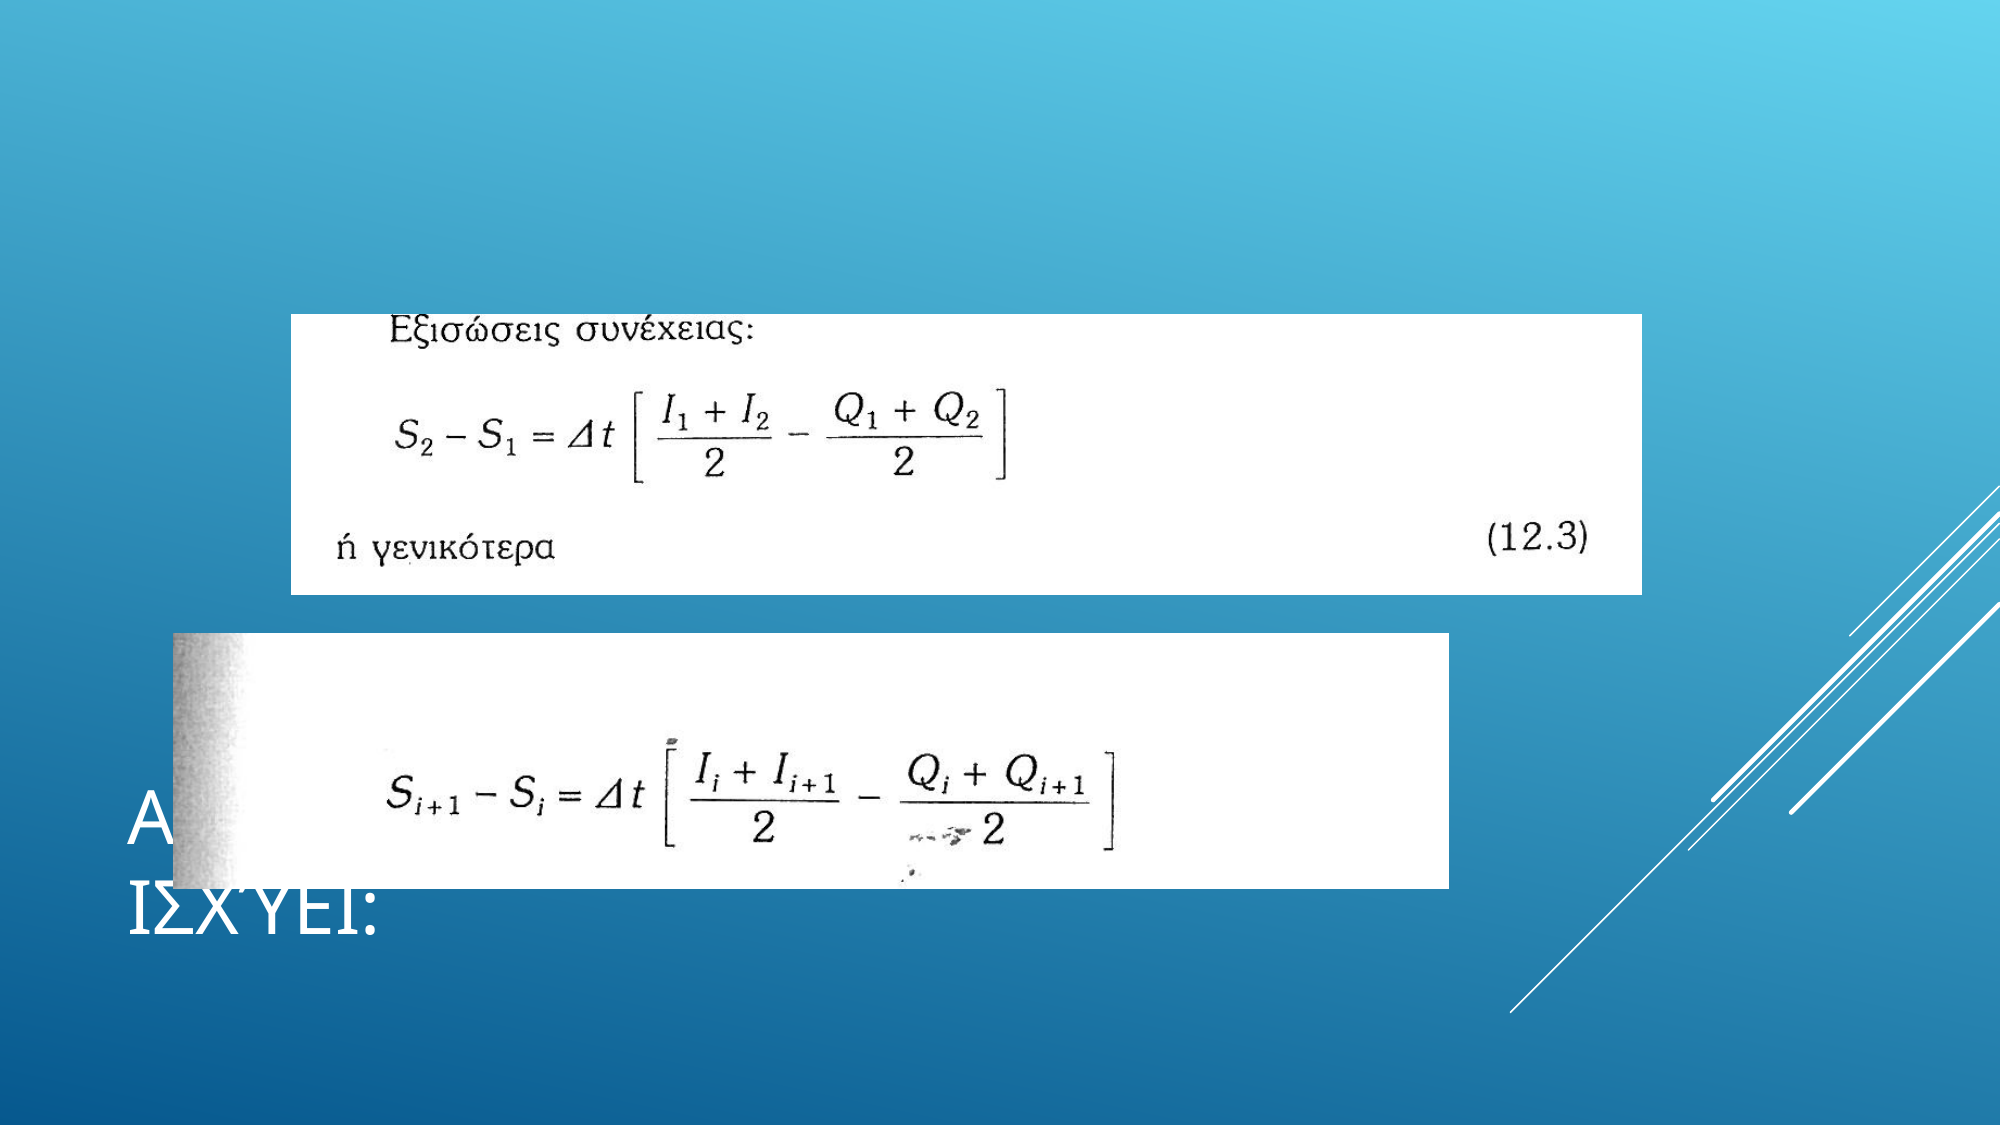

# Από τη διατήρηση της μάζας ισχύει: